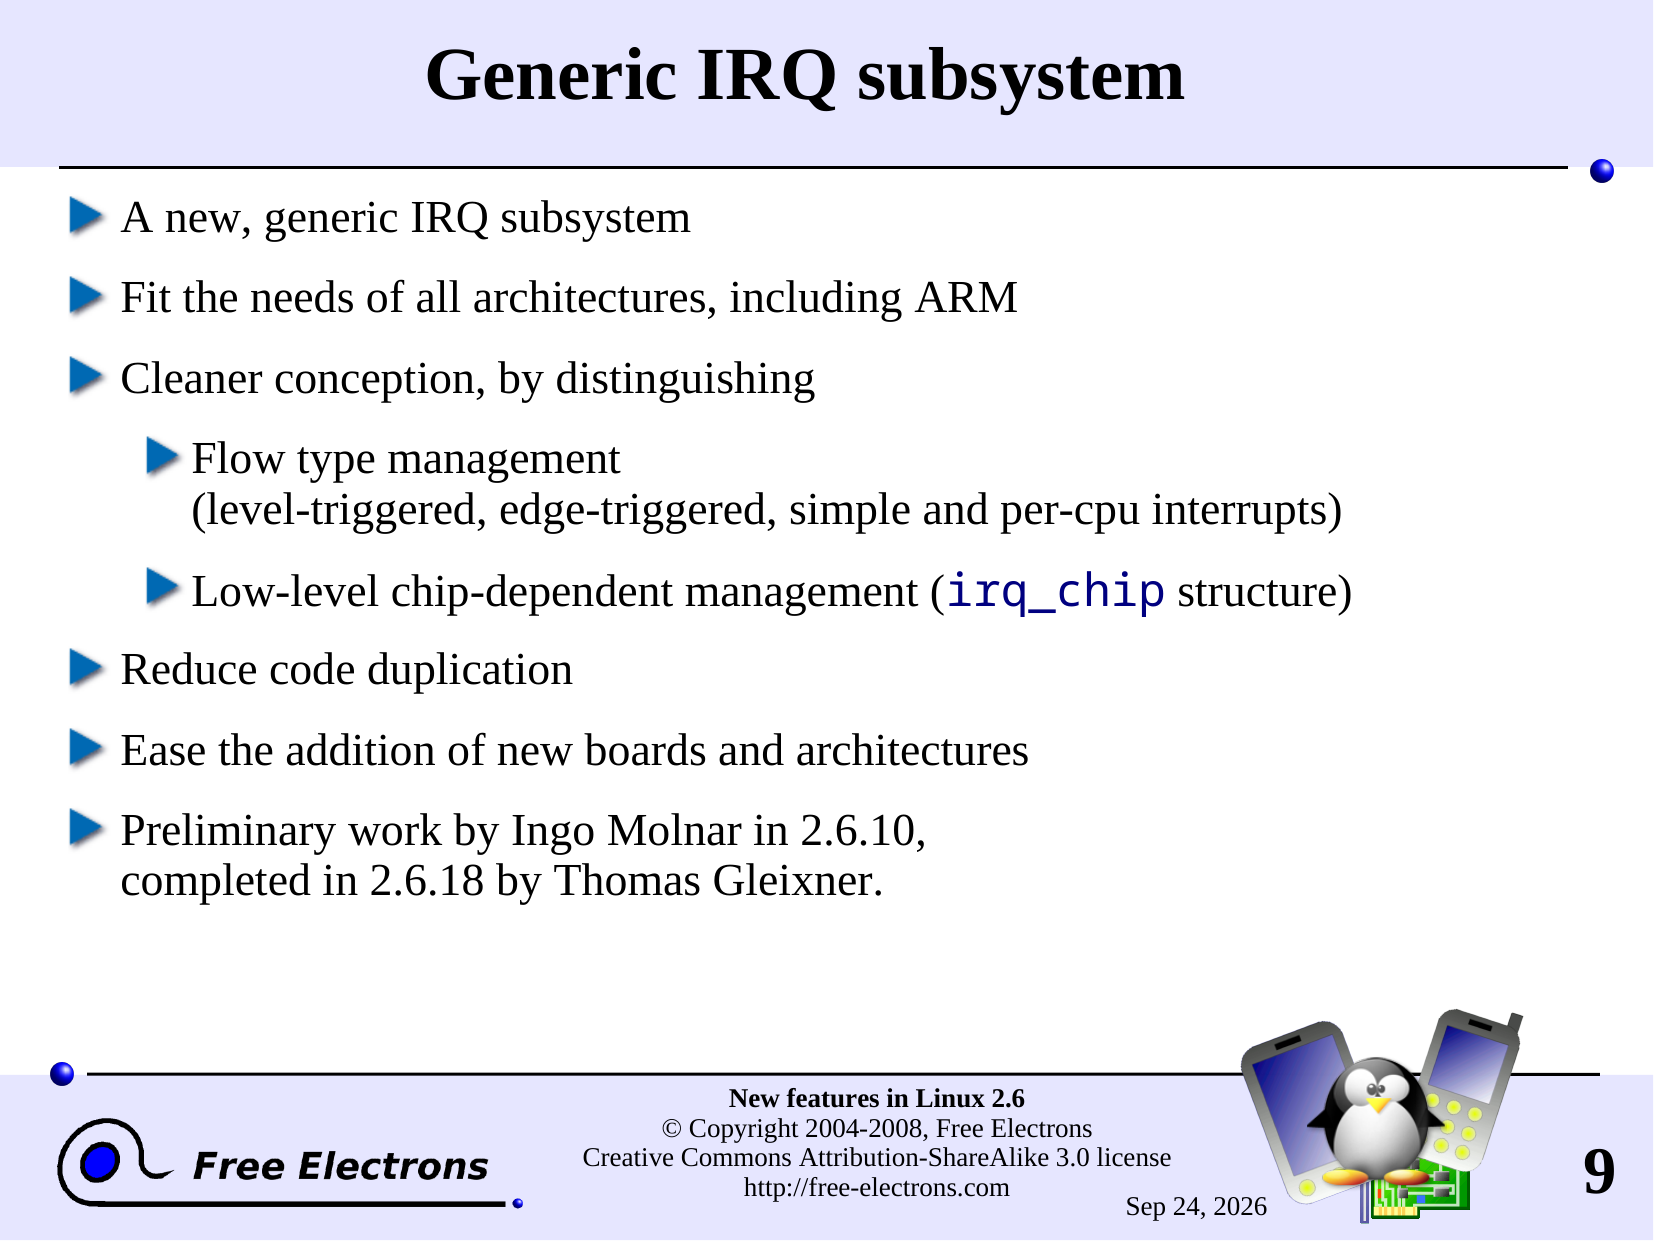

# Generic IRQ subsystem
A new, generic IRQ subsystem
Fit the needs of all architectures, including ARM
Cleaner conception, by distinguishing
Flow type management
(level-triggered, edge-triggered, simple and per-cpu interrupts)
Low-level chip-dependent management (irq_chip structure)
Reduce code duplication
Ease the addition of new boards and architectures
Preliminary work by Ingo Molnar in 2.6.10,
completed in 2.6.18 by Thomas Gleixner.